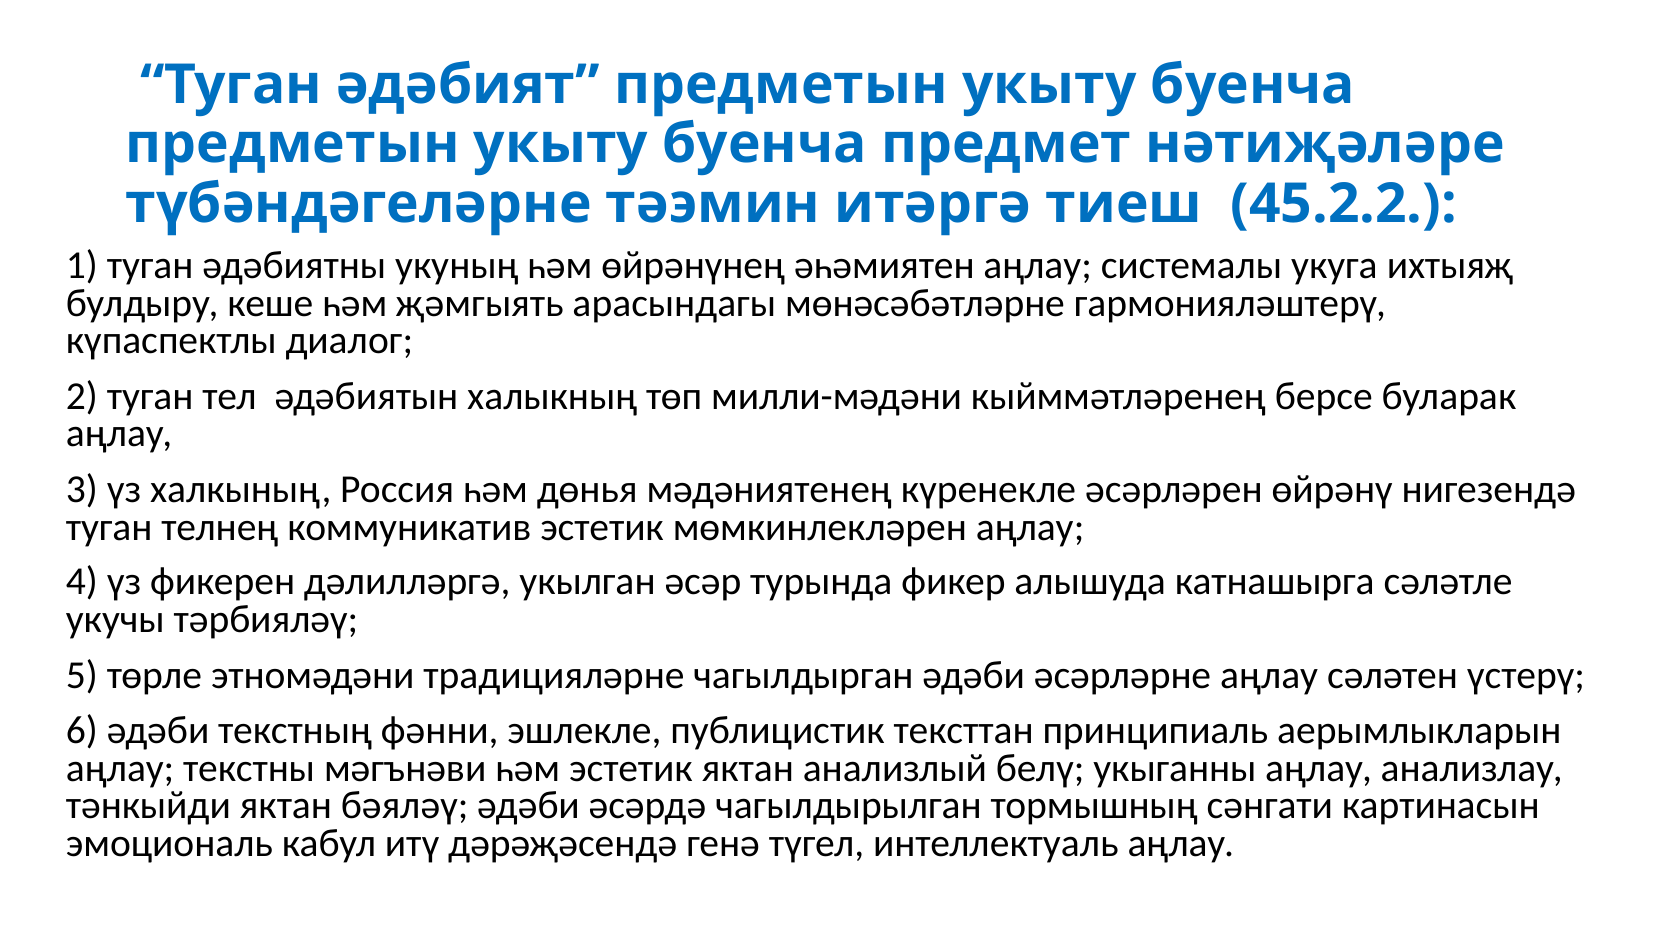

“Туган әдәбият” предметын укыту буенча предметын укыту буенча предмет нәтиҗәләре түбәндәгеләрне тәэмин итәргә тиеш (45.2.2.):
1) туган әдәбиятны укуның һәм өйрәнүнең әһәмиятен аңлау; системалы укуга ихтыяҗ булдыру, кеше һәм җәмгыять арасындагы мөнәсәбәтләрне гармонияләштерү, күпаспектлы диалог;
2) туган тел әдәбиятын халыкның төп милли-мәдәни кыйммәтләренең берсе буларак аңлау,
3) үз халкының, Россия һәм дөнья мәдәниятенең күренекле әсәрләрен өйрәнү нигезендә туган телнең коммуникатив эстетик мөмкинлекләрен аңлау;
4) үз фикерен дәлилләргә, укылган әсәр турында фикер алышуда катнашырга сәләтле укучы тәрбияләү;
5) төрле этномәдәни традицияләрне чагылдырган әдәби әсәрләрне аңлау сәләтен үстерү;
6) әдәби текстның фәнни, эшлекле, публицистик тексттан принципиаль аерымлыкларын аңлау; текстны мәгънәви һәм эстетик яктан анализлый белү; укыганны аңлау, анализлау, тәнкыйди яктан бәяләү; әдәби әсәрдә чагылдырылган тормышның сәнгати картинасын эмоциональ кабул итү дәрәҗәсендә генә түгел, интеллектуаль аңлау.